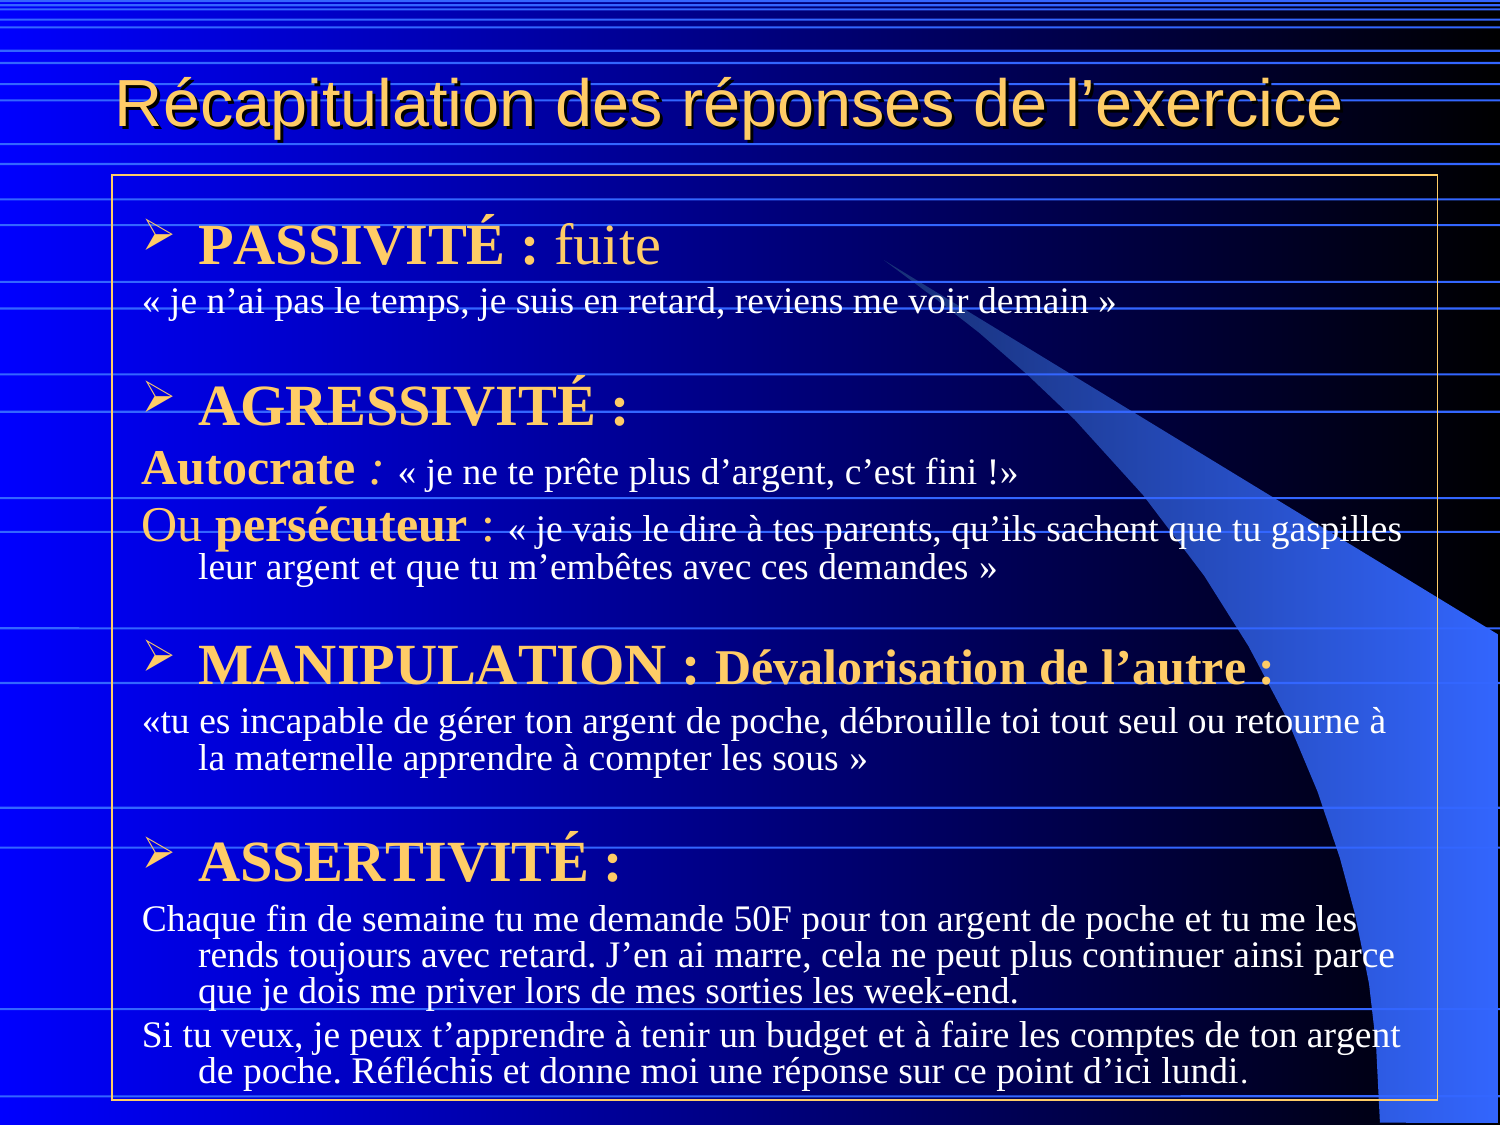

# Récapitulation des réponses de l’exercice
PASSIVITÉ : fuite
« je n’ai pas le temps, je suis en retard, reviens me voir demain »
AGRESSIVITÉ :
Autocrate : « je ne te prête plus d’argent, c’est fini !»
Ou persécuteur : « je vais le dire à tes parents, qu’ils sachent que tu gaspilles leur argent et que tu m’embêtes avec ces demandes »
MANIPULATION : Dévalorisation de l’autre :
«tu es incapable de gérer ton argent de poche, débrouille toi tout seul ou retourne à la maternelle apprendre à compter les sous »
ASSERTIVITÉ :
Chaque fin de semaine tu me demande 50F pour ton argent de poche et tu me les rends toujours avec retard. J’en ai marre, cela ne peut plus continuer ainsi parce que je dois me priver lors de mes sorties les week-end.
Si tu veux, je peux t’apprendre à tenir un budget et à faire les comptes de ton argent de poche. Réfléchis et donne moi une réponse sur ce point d’ici lundi.